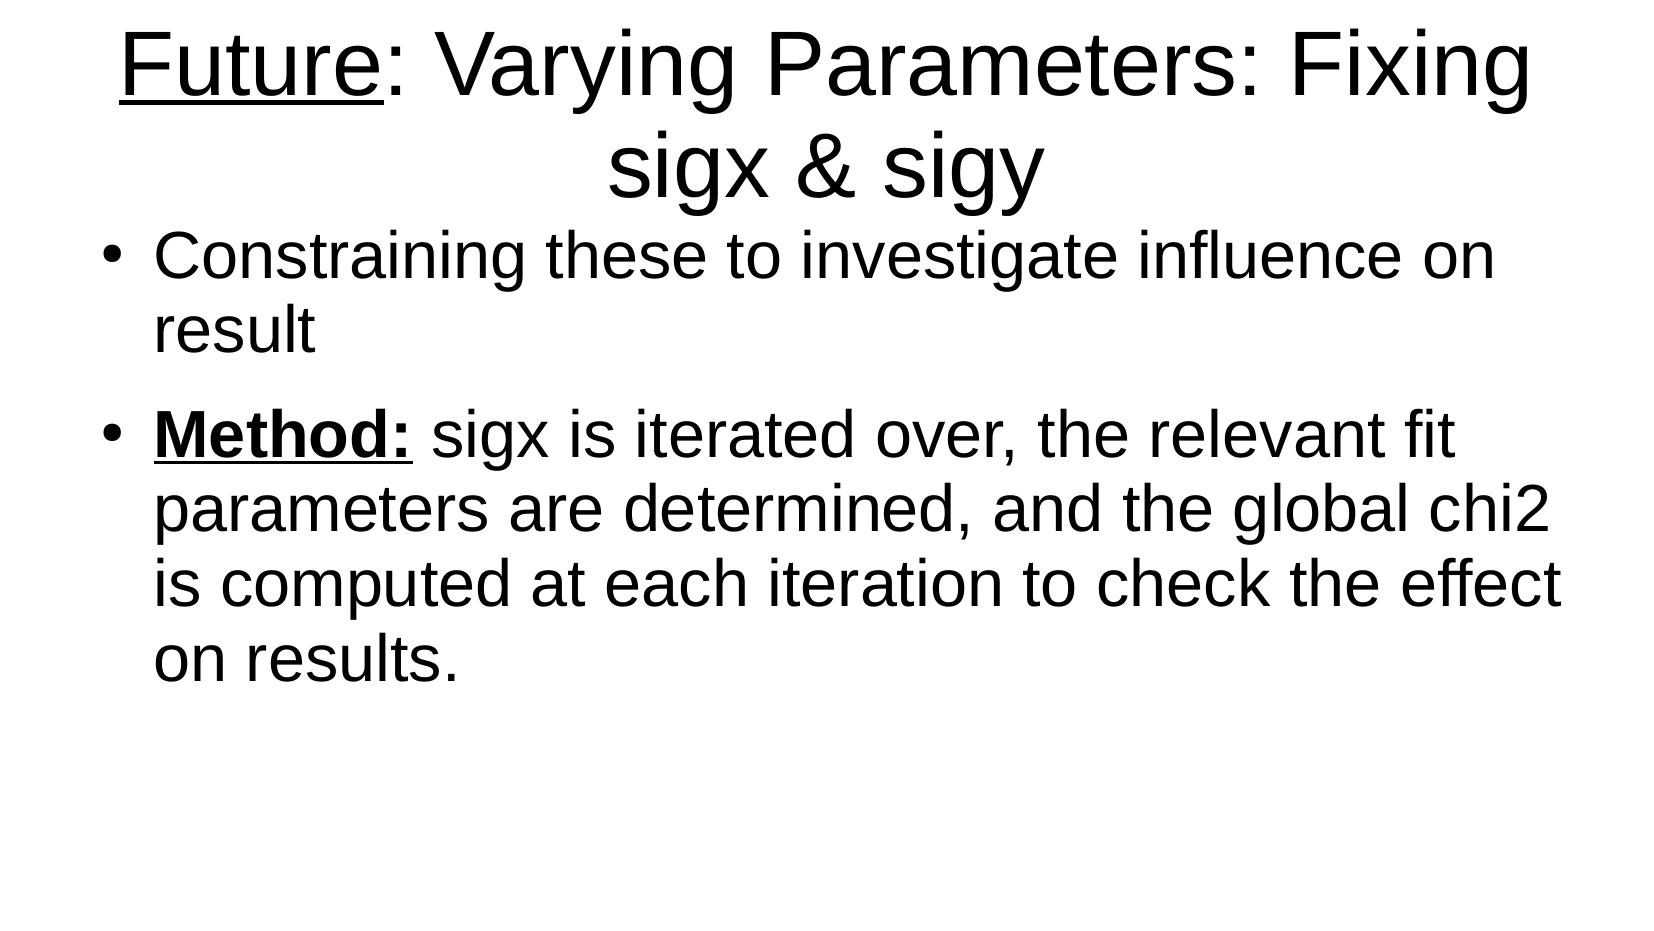

# Future: Varying Parameters: Fixing sigx & sigy
Constraining these to investigate influence on result
Method: sigx is iterated over, the relevant fit parameters are determined, and the global chi2 is computed at each iteration to check the effect on results.